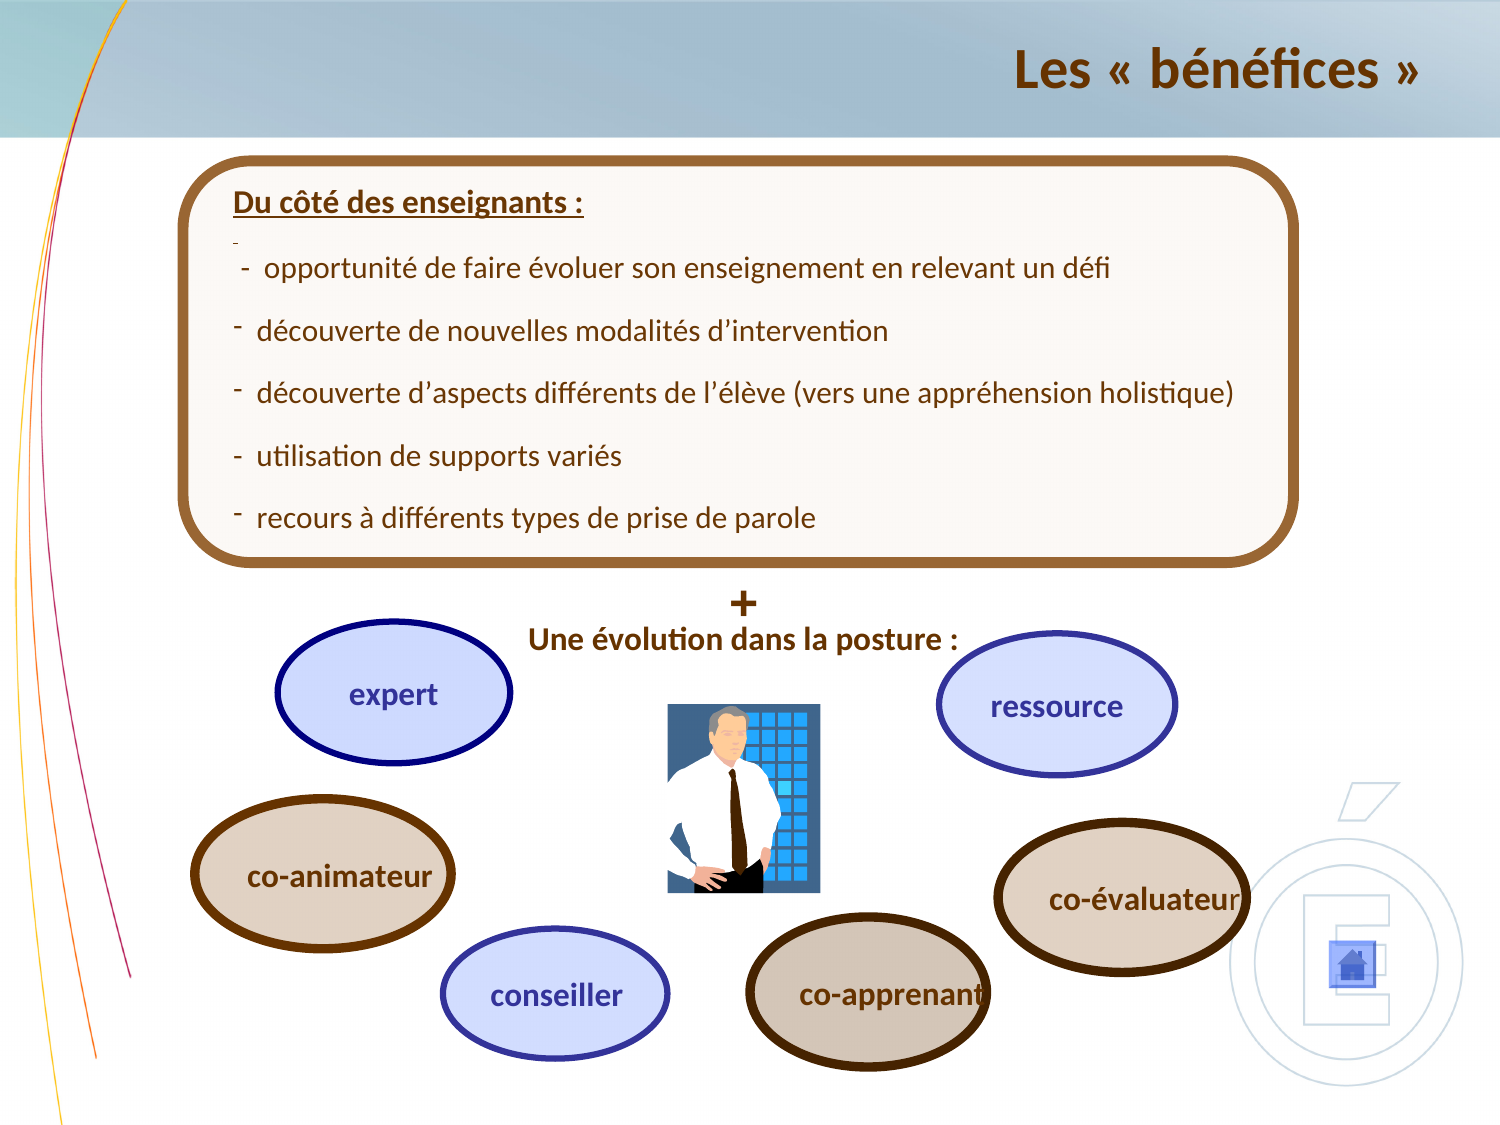

# Les « bénéfices »
Du côté des enseignants :
 - opportunité de faire évoluer son enseignement en relevant un défi
 découverte de nouvelles modalités d’intervention
 découverte d’aspects différents de l’élève (vers une appréhension holistique)
- utilisation de supports variés
 recours à différents types de prise de parole
+
Une évolution dans la posture :
expert
ressource
co-animateur
co-évaluateur
co-apprenant
conseiller